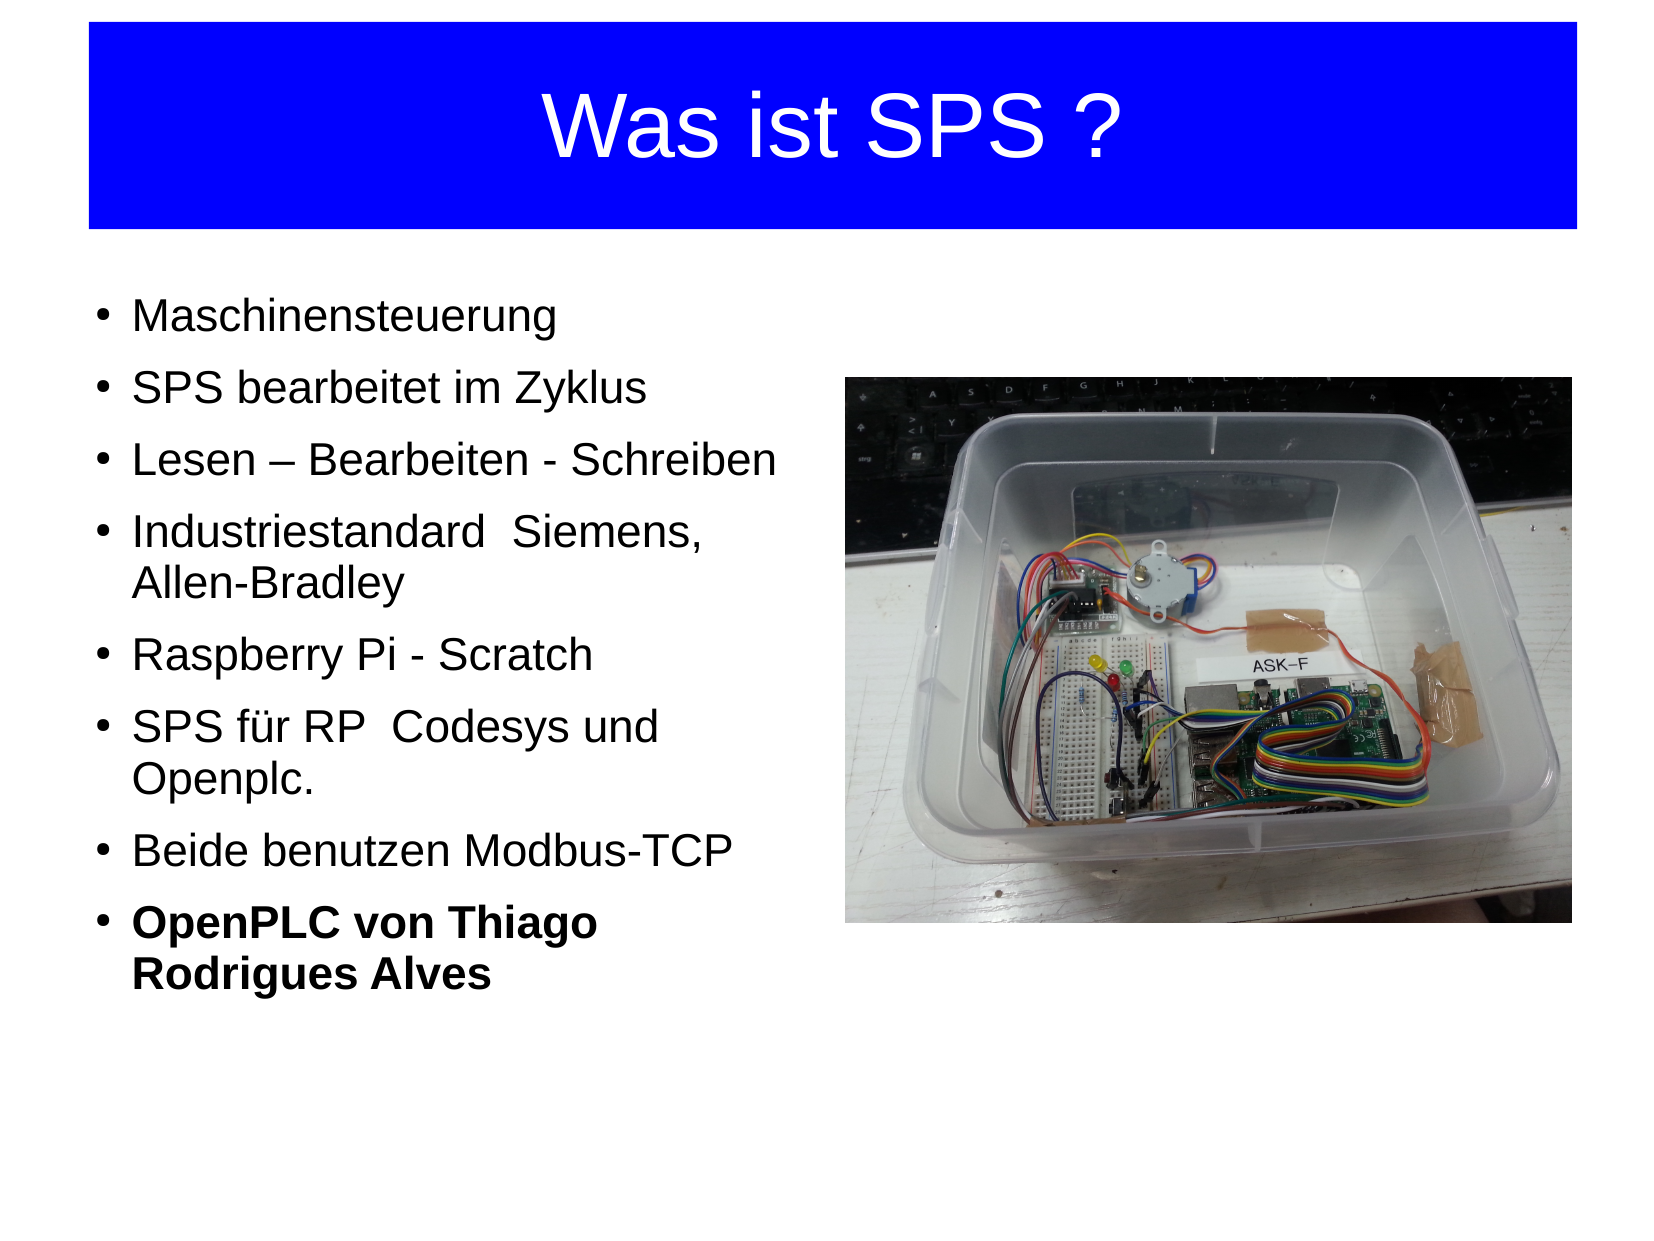

Was ist SPS ?
# Maschinensteuerung
SPS bearbeitet im Zyklus
Lesen – Bearbeiten - Schreiben
Industriestandard Siemens, Allen-Bradley
Raspberry Pi - Scratch
SPS für RP Codesys und Openplc.
Beide benutzen Modbus-TCP
OpenPLC von Thiago Rodrigues Alves